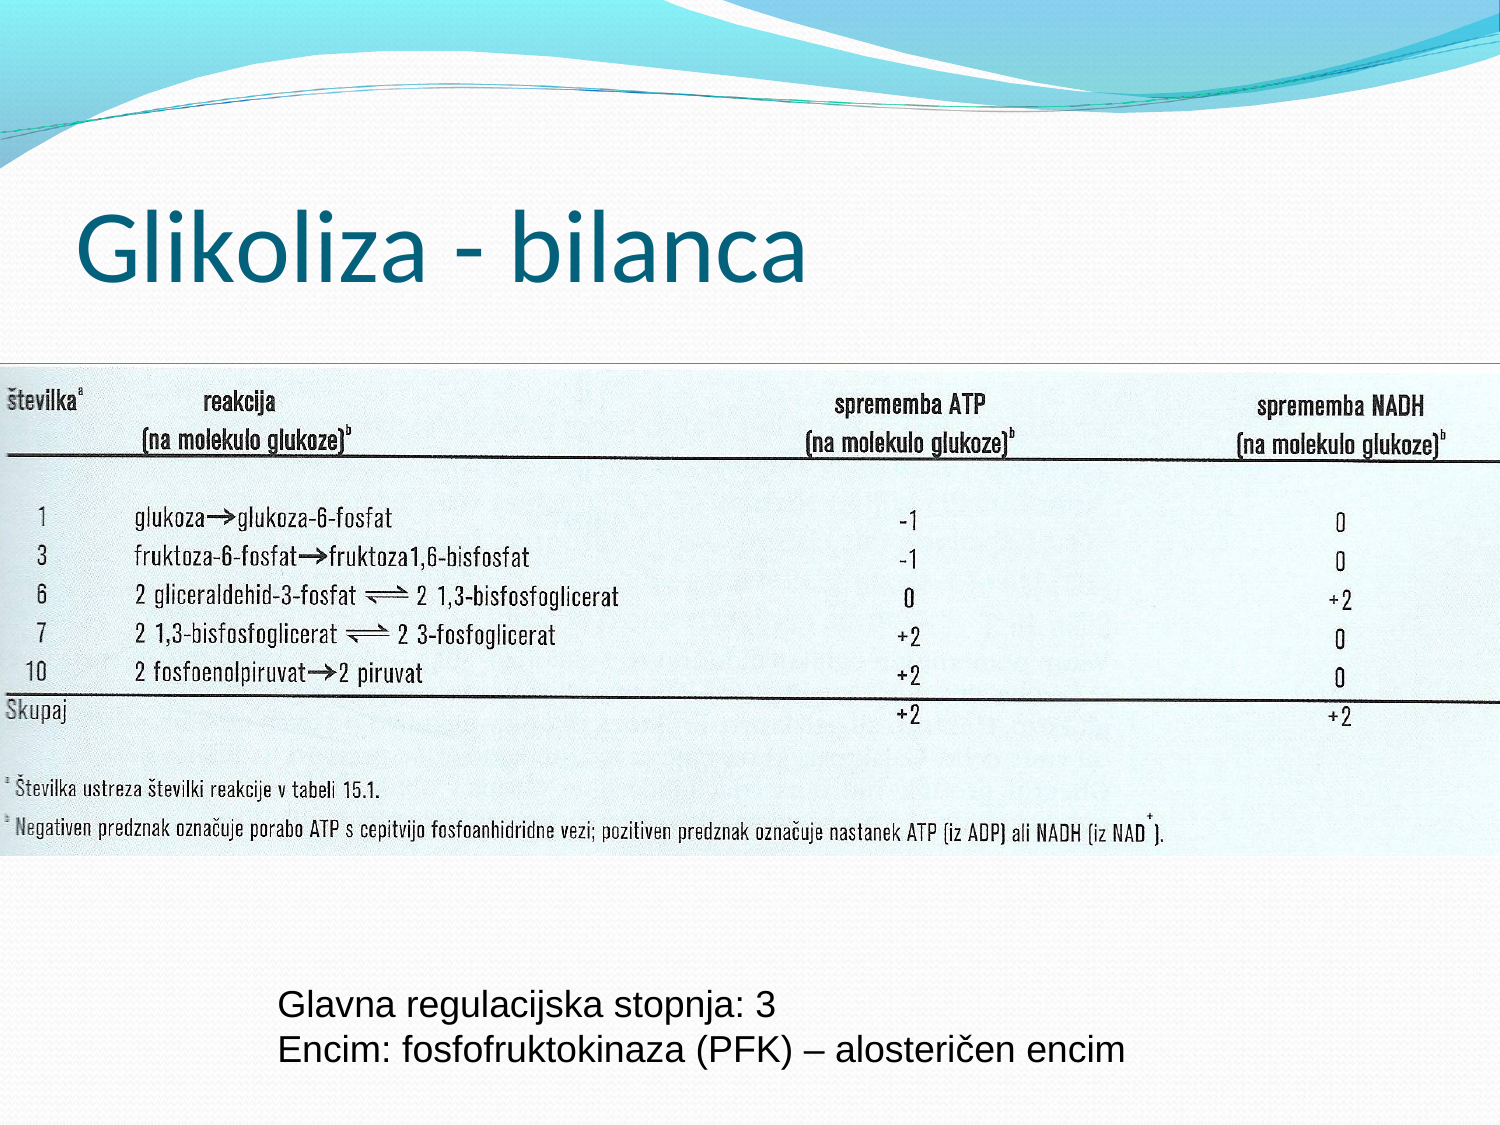

# Glikoliza - bilanca
Glavna regulacijska stopnja: 3
Encim: fosfofruktokinaza (PFK) – alosteričen encim